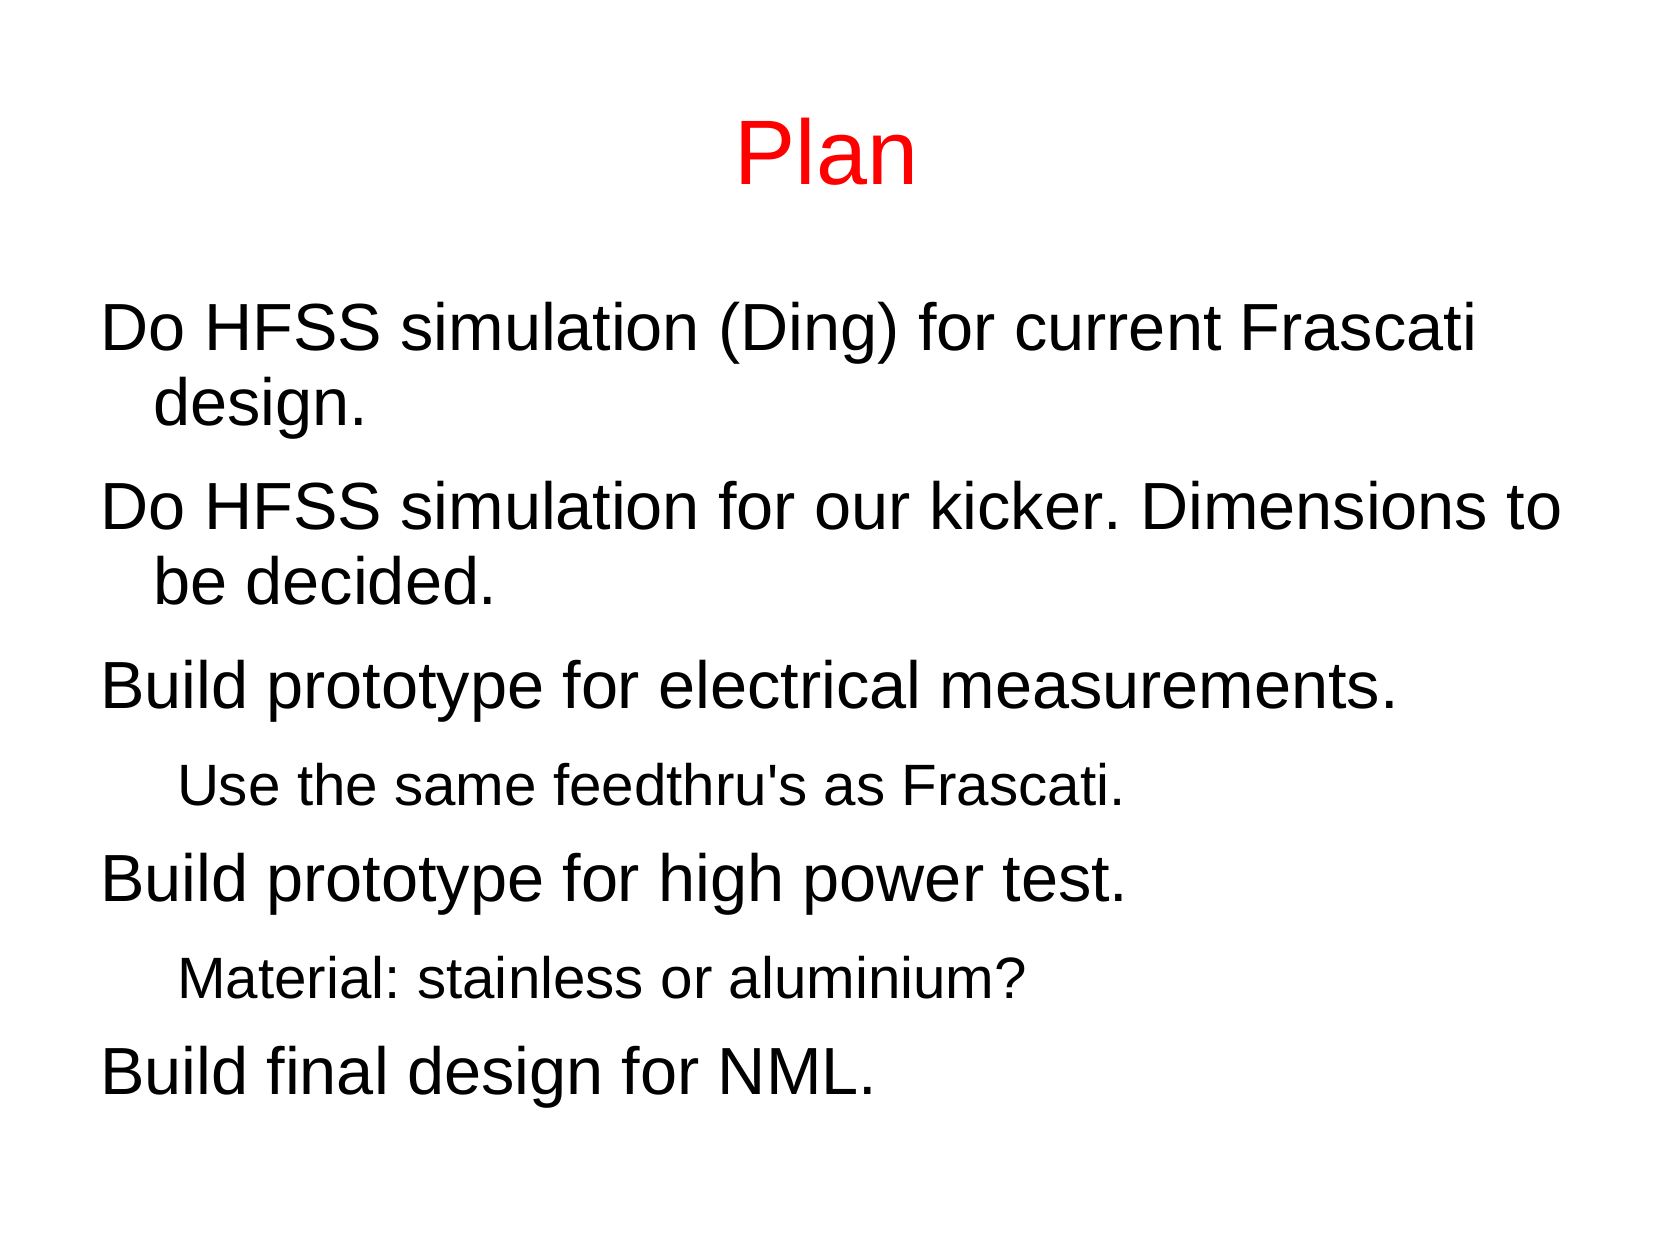

# Plan
Do HFSS simulation (Ding) for current Frascati design.
Do HFSS simulation for our kicker. Dimensions to be decided.
Build prototype for electrical measurements.
Use the same feedthru's as Frascati.
Build prototype for high power test.
Material: stainless or aluminium?
Build final design for NML.